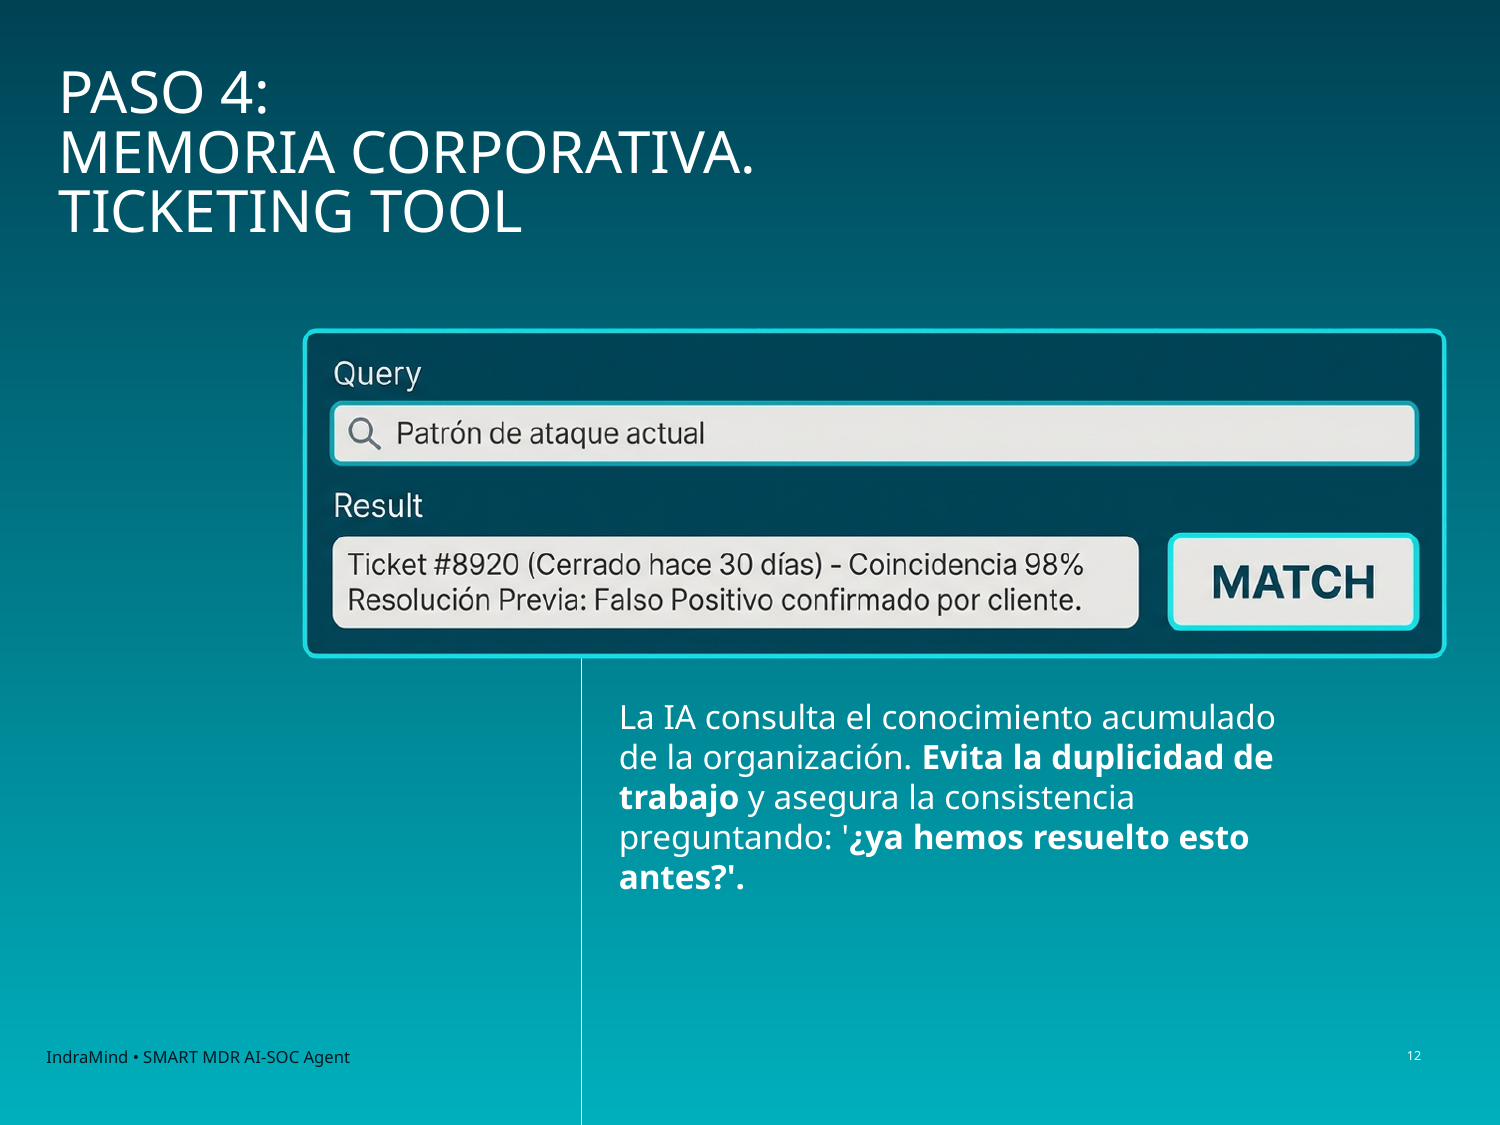

PASO 4:
MEMORIA CORPORATIVA. TICKETING TOOL
La IA consulta el conocimiento acumulado de la organización. Evita la duplicidad de trabajo y asegura la consistencia preguntando: '¿ya hemos resuelto esto antes?'.
IndraMind • SMART MDR AI-SOC Agent